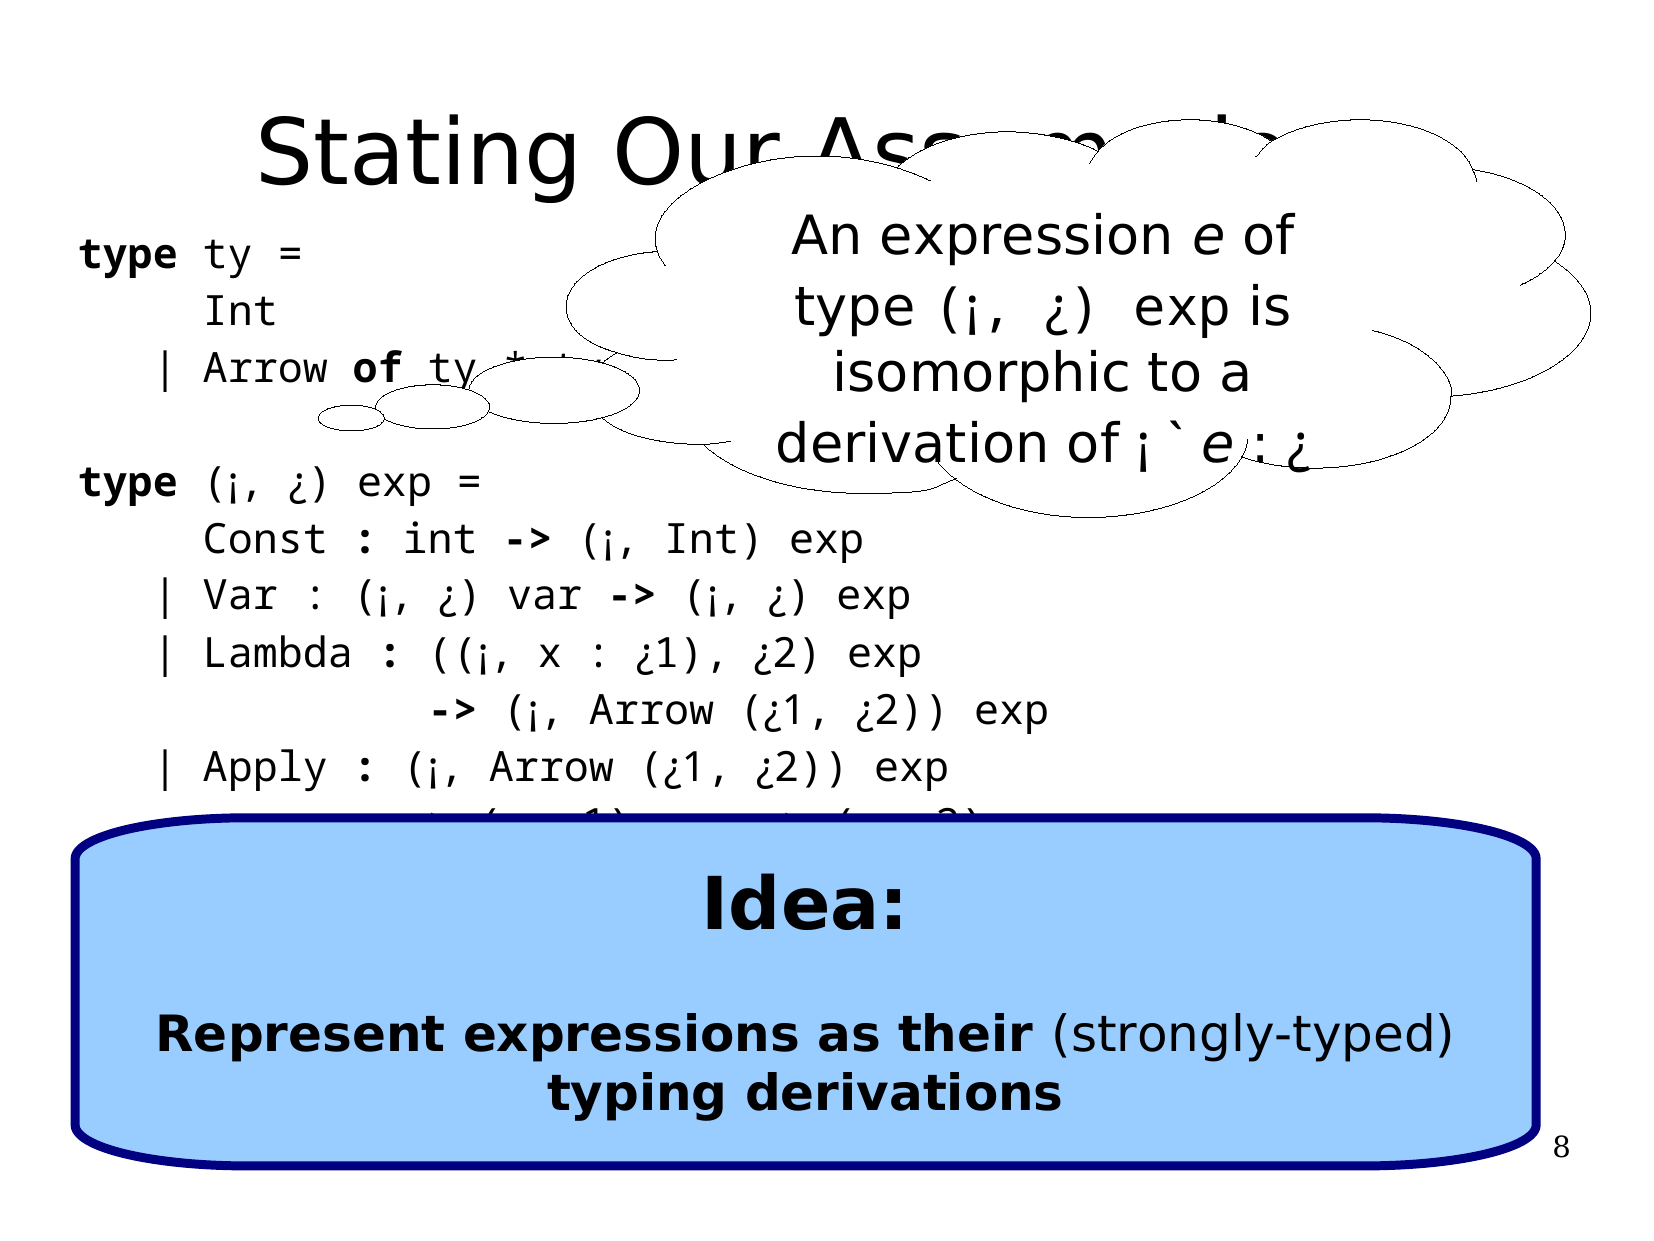

# Stating Our Assumptions
An expression e of type (¡, ¿) exp is isomorphic to a derivation of ¡ ` e : ¿
type ty =
	 Int
	| Arrow of ty * ty
type (¡, ¿) exp =
 Const : int -> (¡, Int) exp
 | Var : (¡, ¿) var -> (¡, ¿) exp
 | Lambda : ((¡, x : ¿1), ¿2) exp
 -> (¡, Arrow (¿1, ¿2)) exp
 | Apply : (¡, Arrow (¿1, ¿2)) exp
 -> (¡, ¿1) exp -> (¡, ¿2) exp
Idea:
Represent expressions as their (strongly-typed) typing derivations
8